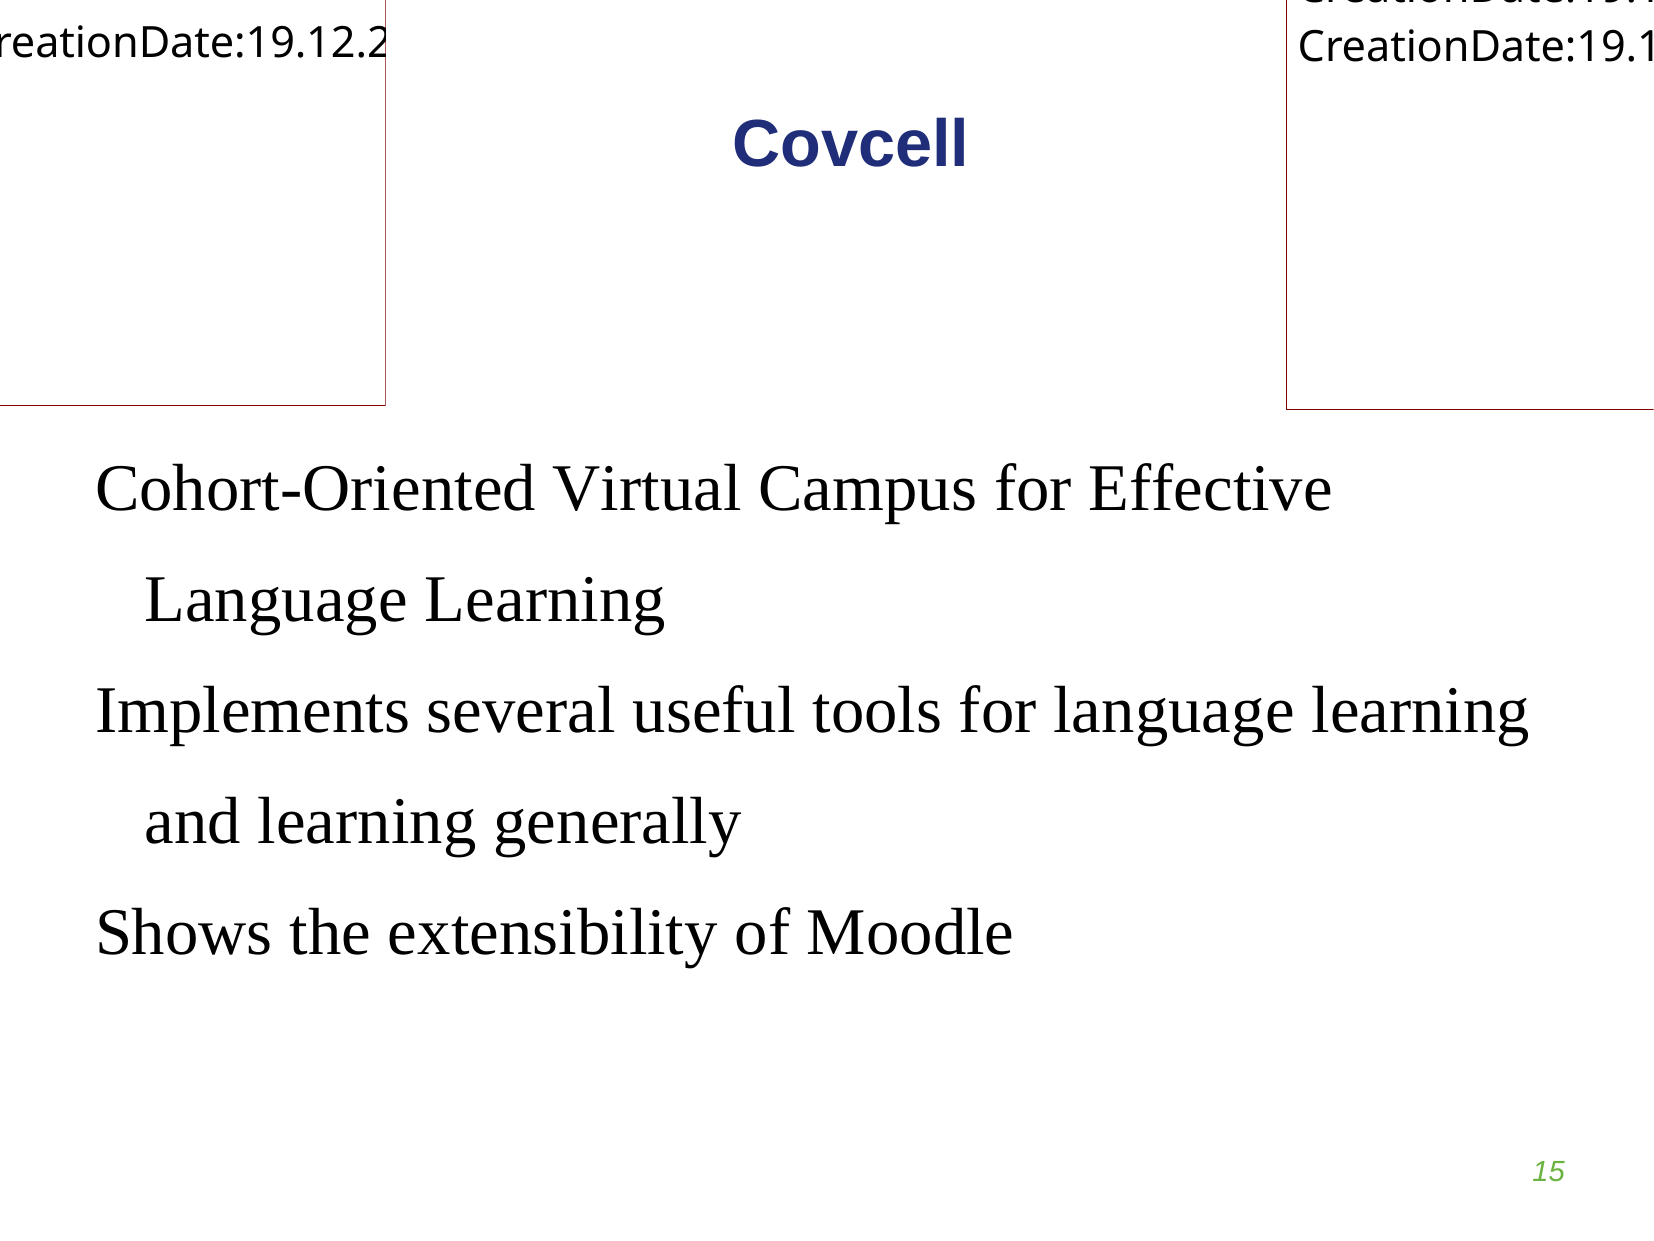

# Covcell
Cohort-Oriented Virtual Campus for Effective Language Learning
Implements several useful tools for language learning and learning generally
Shows the extensibility of Moodle